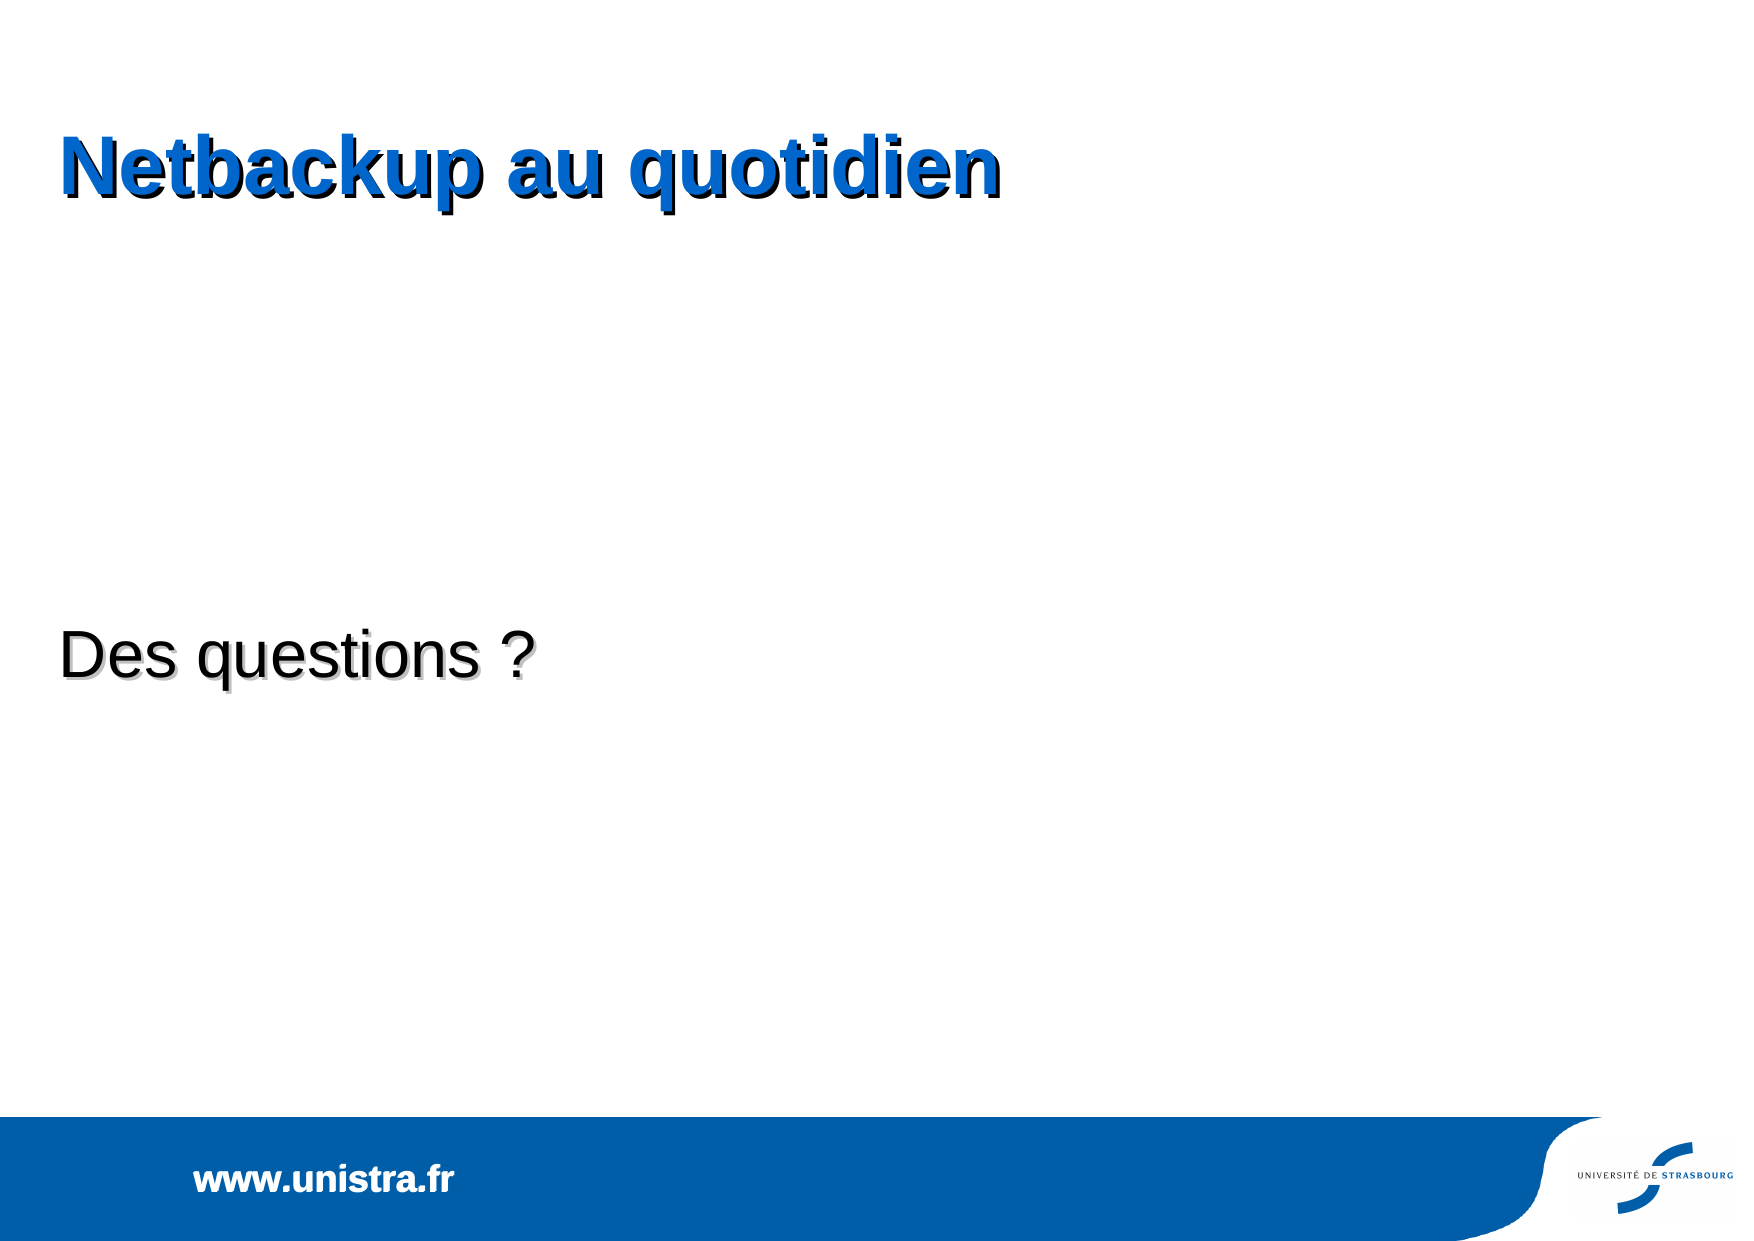

# Netbackup au quotidien
Des questions ?